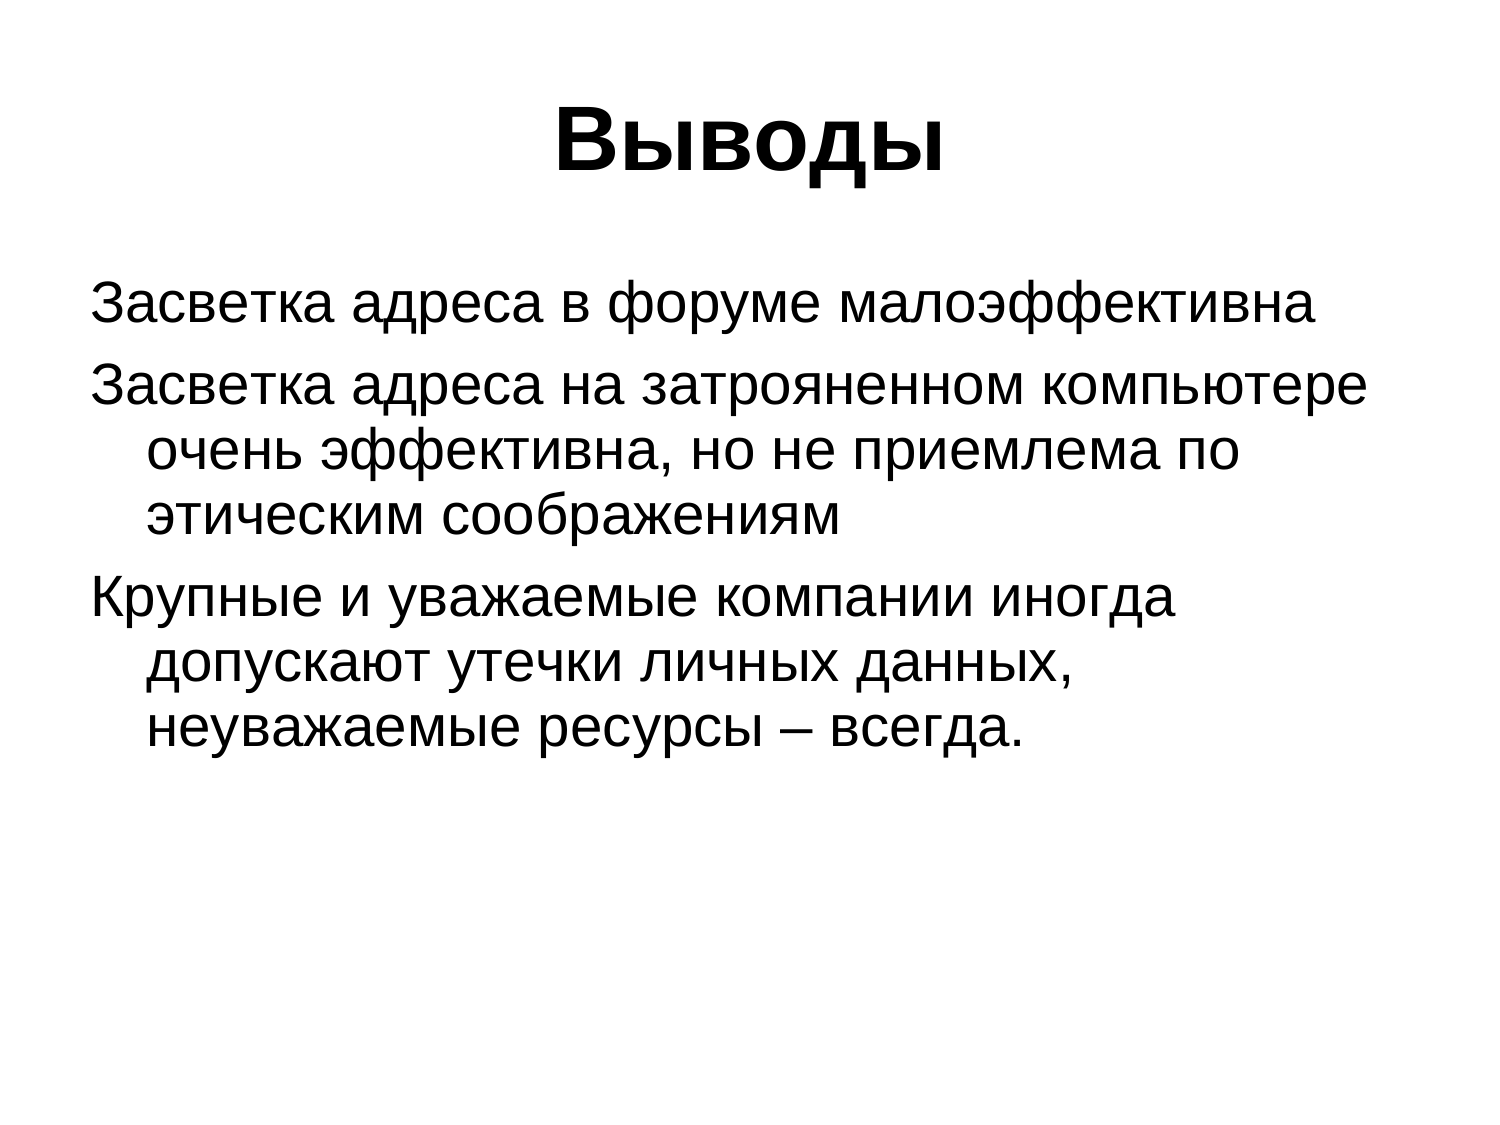

# Выводы
Засветка адреса в форуме малоэффективна
Засветка адреса на затрояненном компьютере очень эффективна, но не приемлема по этическим соображениям
Крупные и уважаемые компании иногда допускают утечки личных данных, неуважаемые ресурсы – всегда.